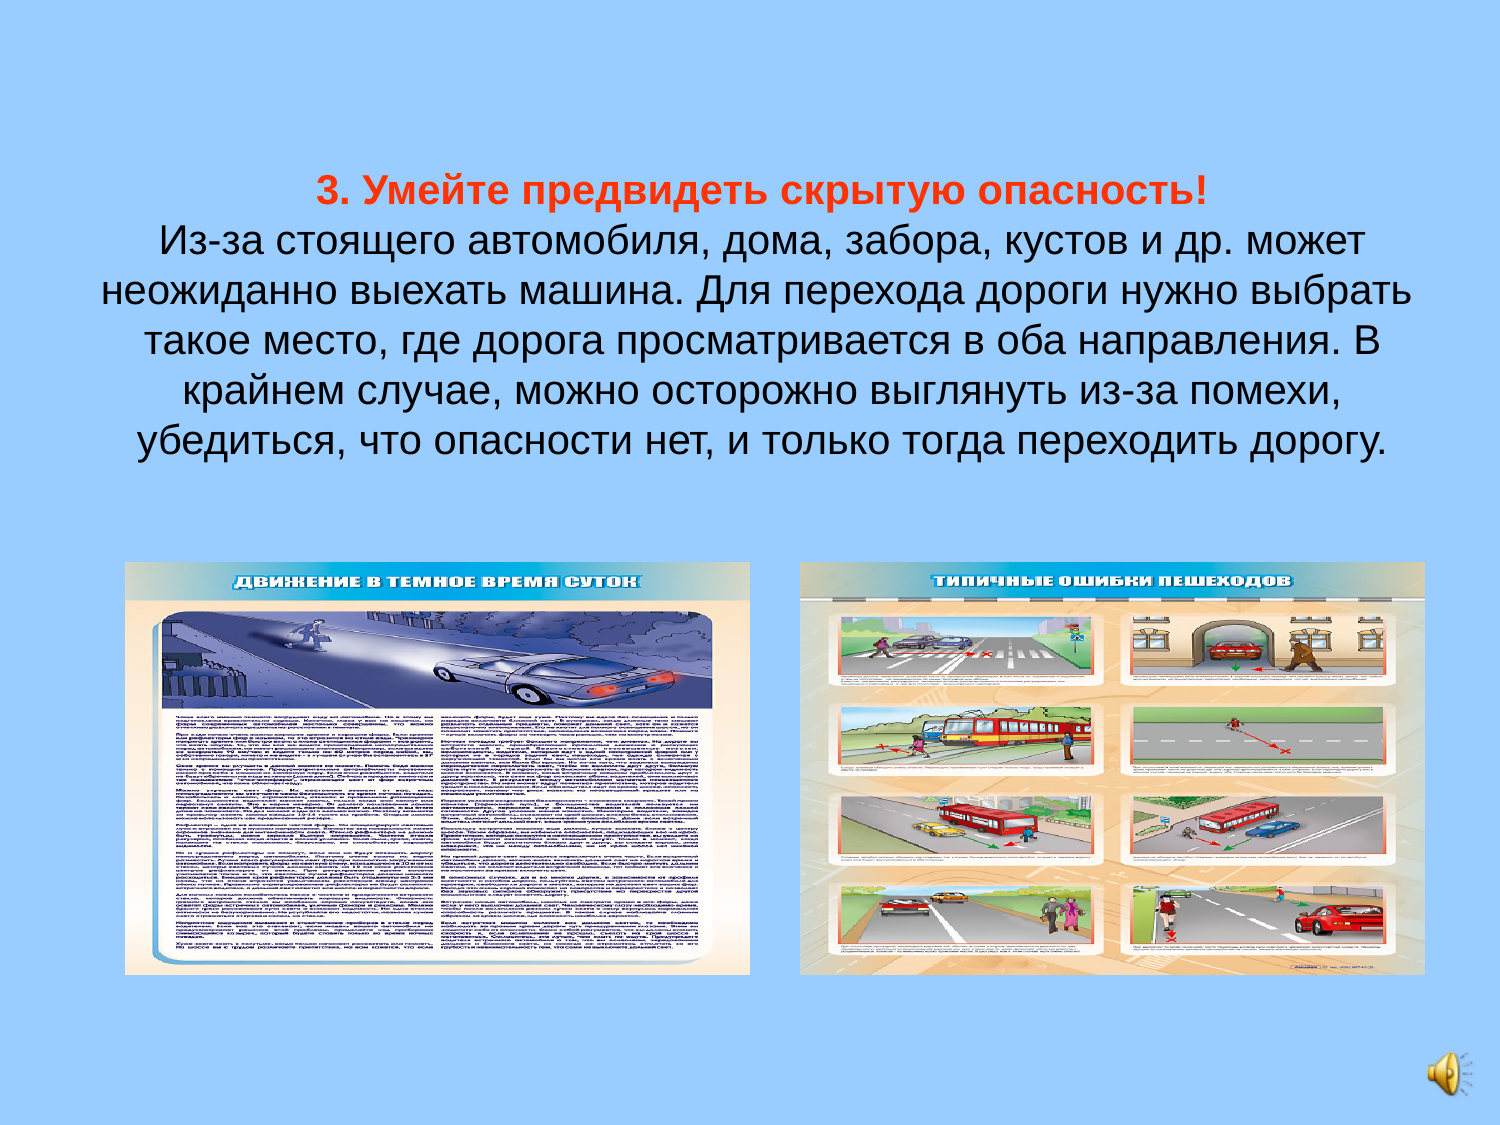

3. Умейте предвидеть скрытую опасность!
Из-за стоящего автомобиля, дома, забора, кустов и др. может неожиданно выехать машина. Для перехода дороги нужно выбрать
такое место, где дорога просматривается в оба направления. В крайнем случае, можно осторожно выглянуть из-за помехи, убедиться, что опасности нет, и только тогда переходить дорогу.